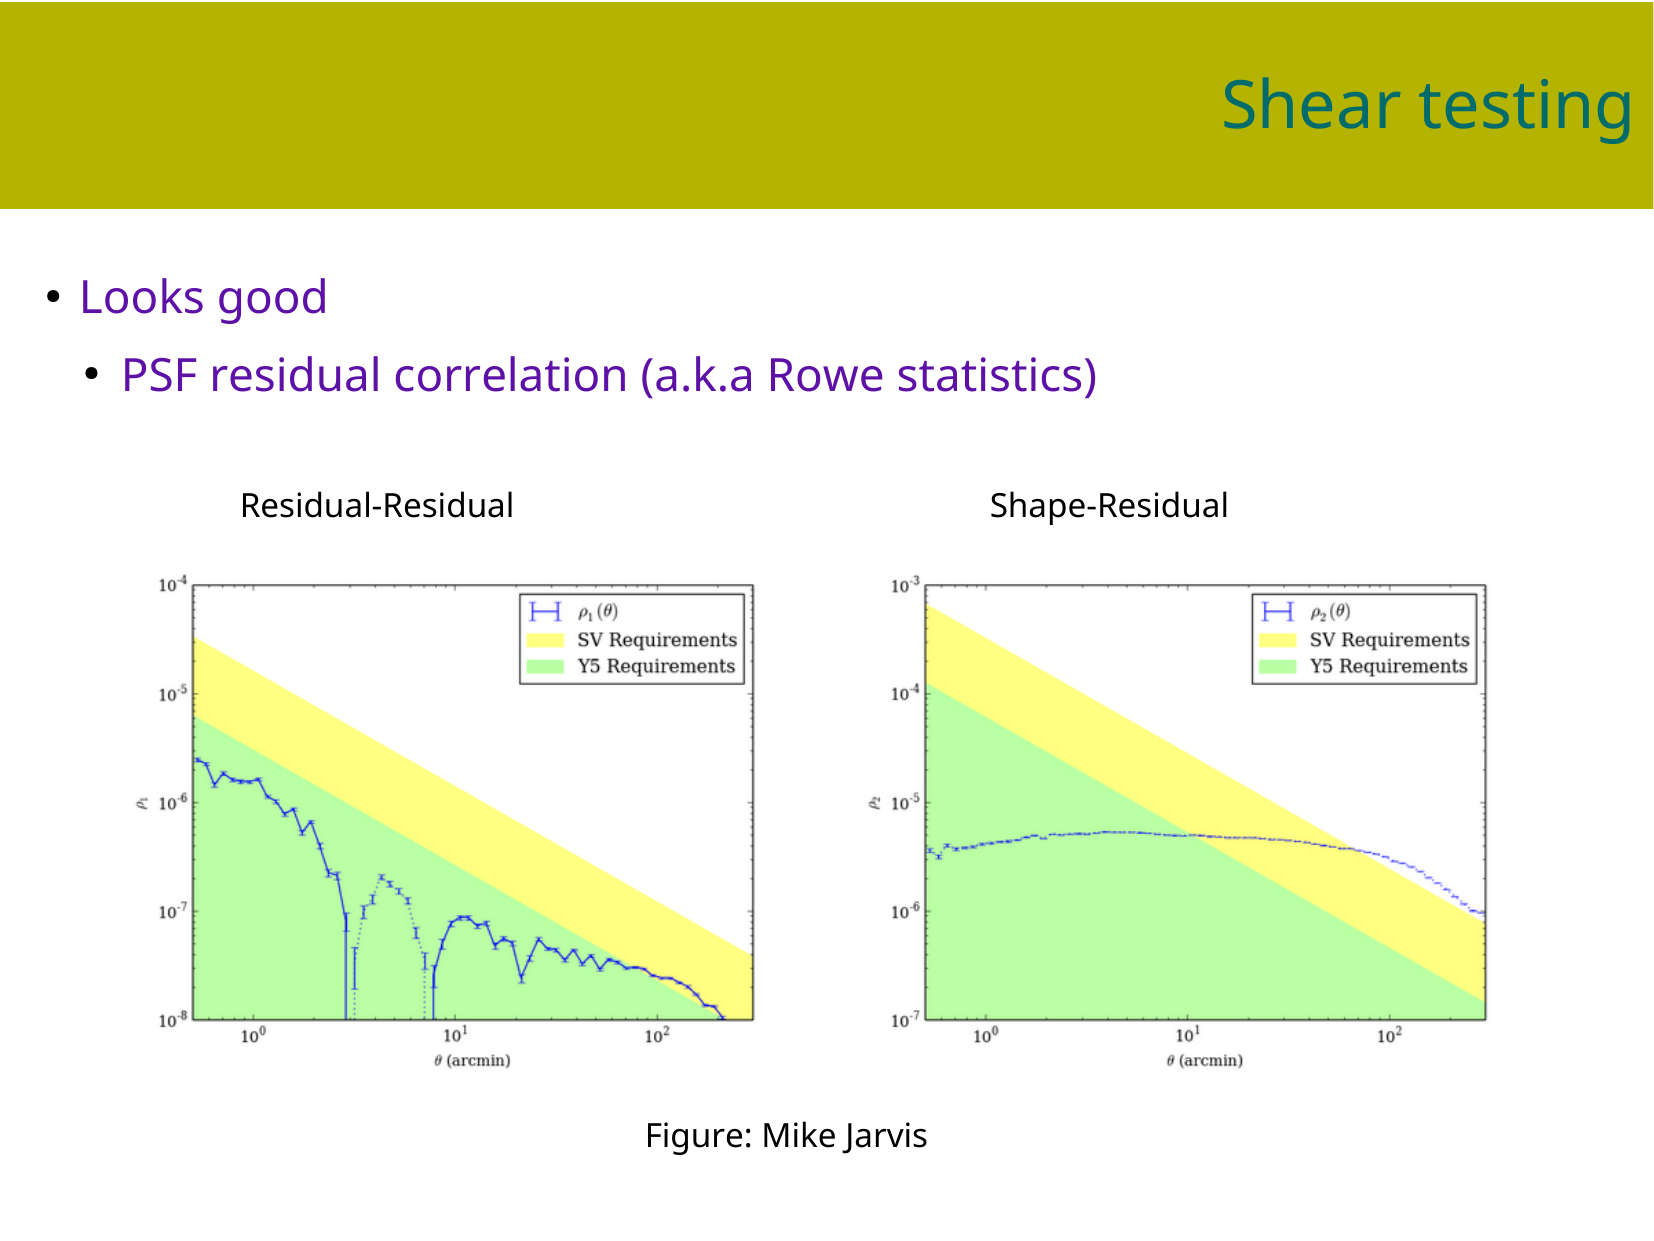

# Shear testing
 Looks good
PSF residual correlation (a.k.a Rowe statistics)
Residual-Residual							Shape-Residual
Figure: Niall Maccrann
Figure: Mike Jarvis